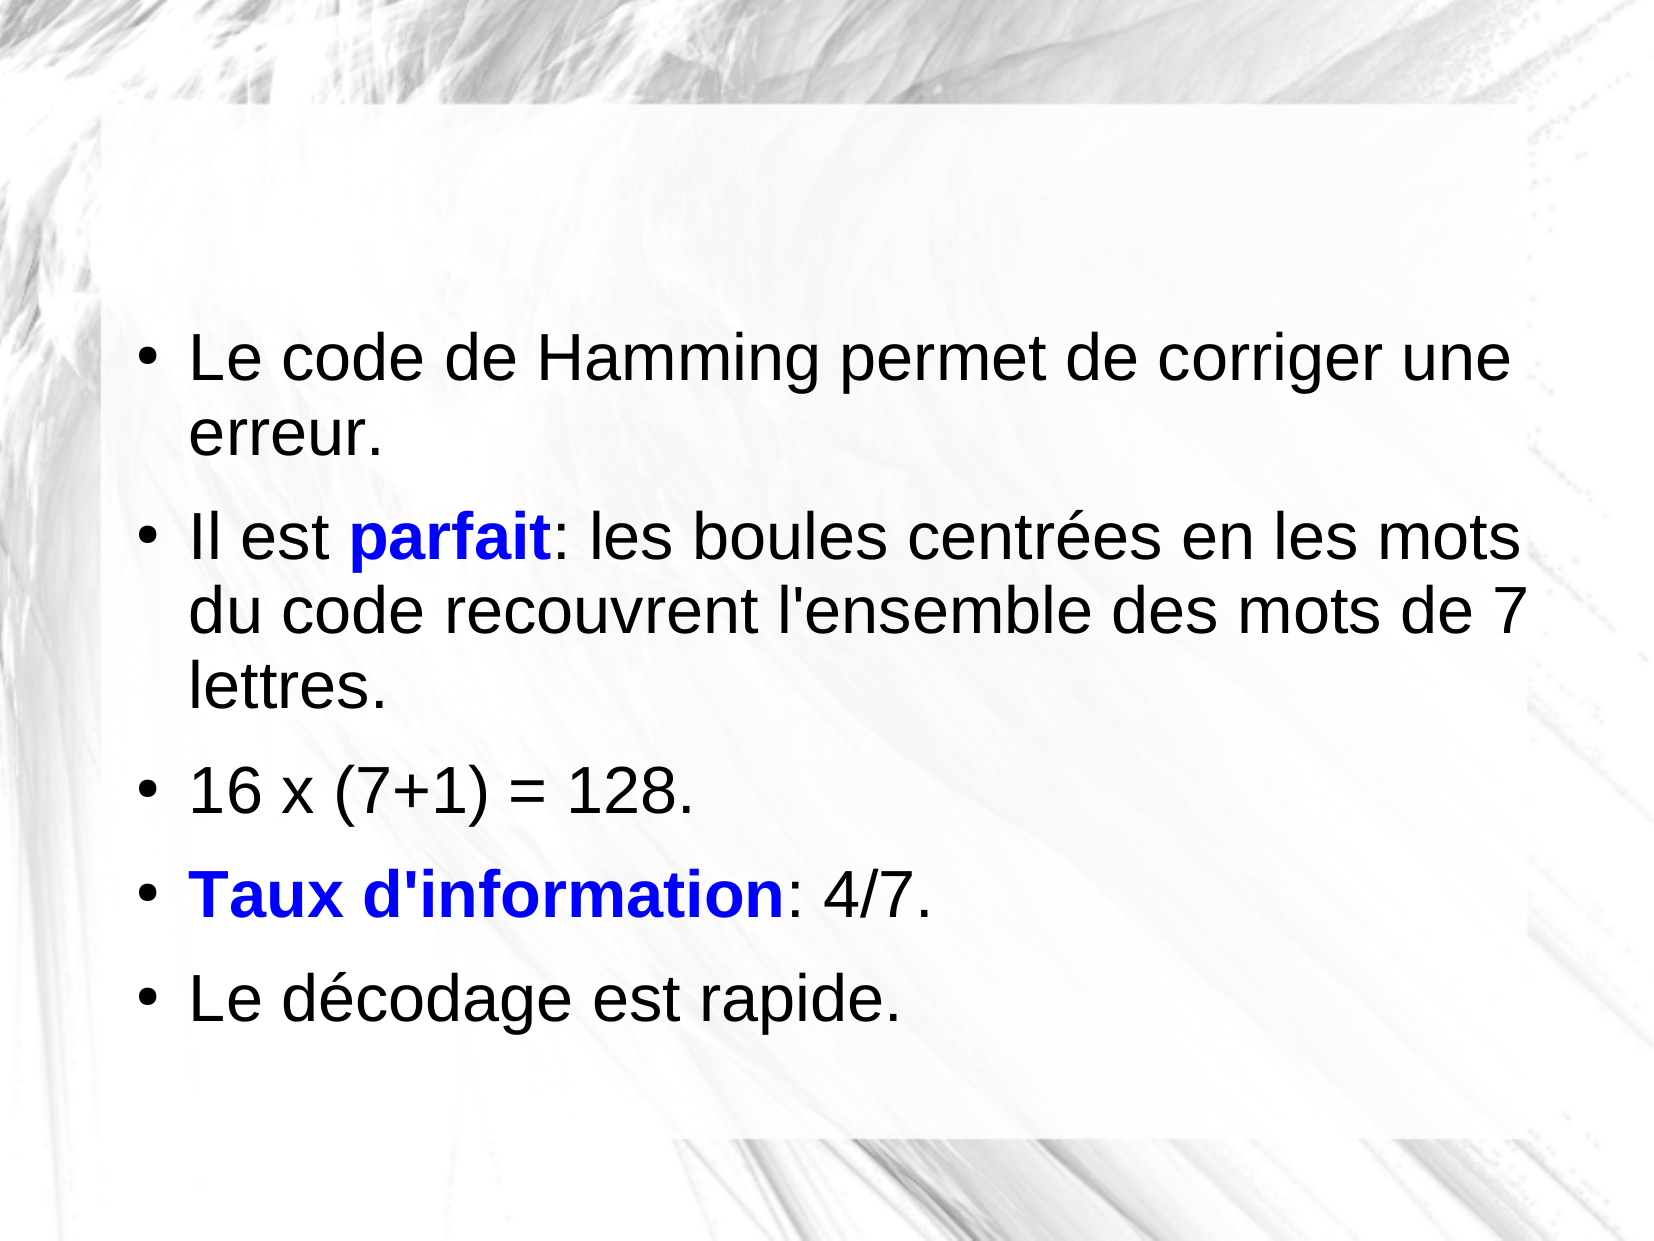

#
Le code de Hamming permet de corriger une erreur.
Il est parfait: les boules centrées en les mots du code recouvrent l'ensemble des mots de 7 lettres.
16 x (7+1) = 128.
Taux d'information: 4/7.
Le décodage est rapide.